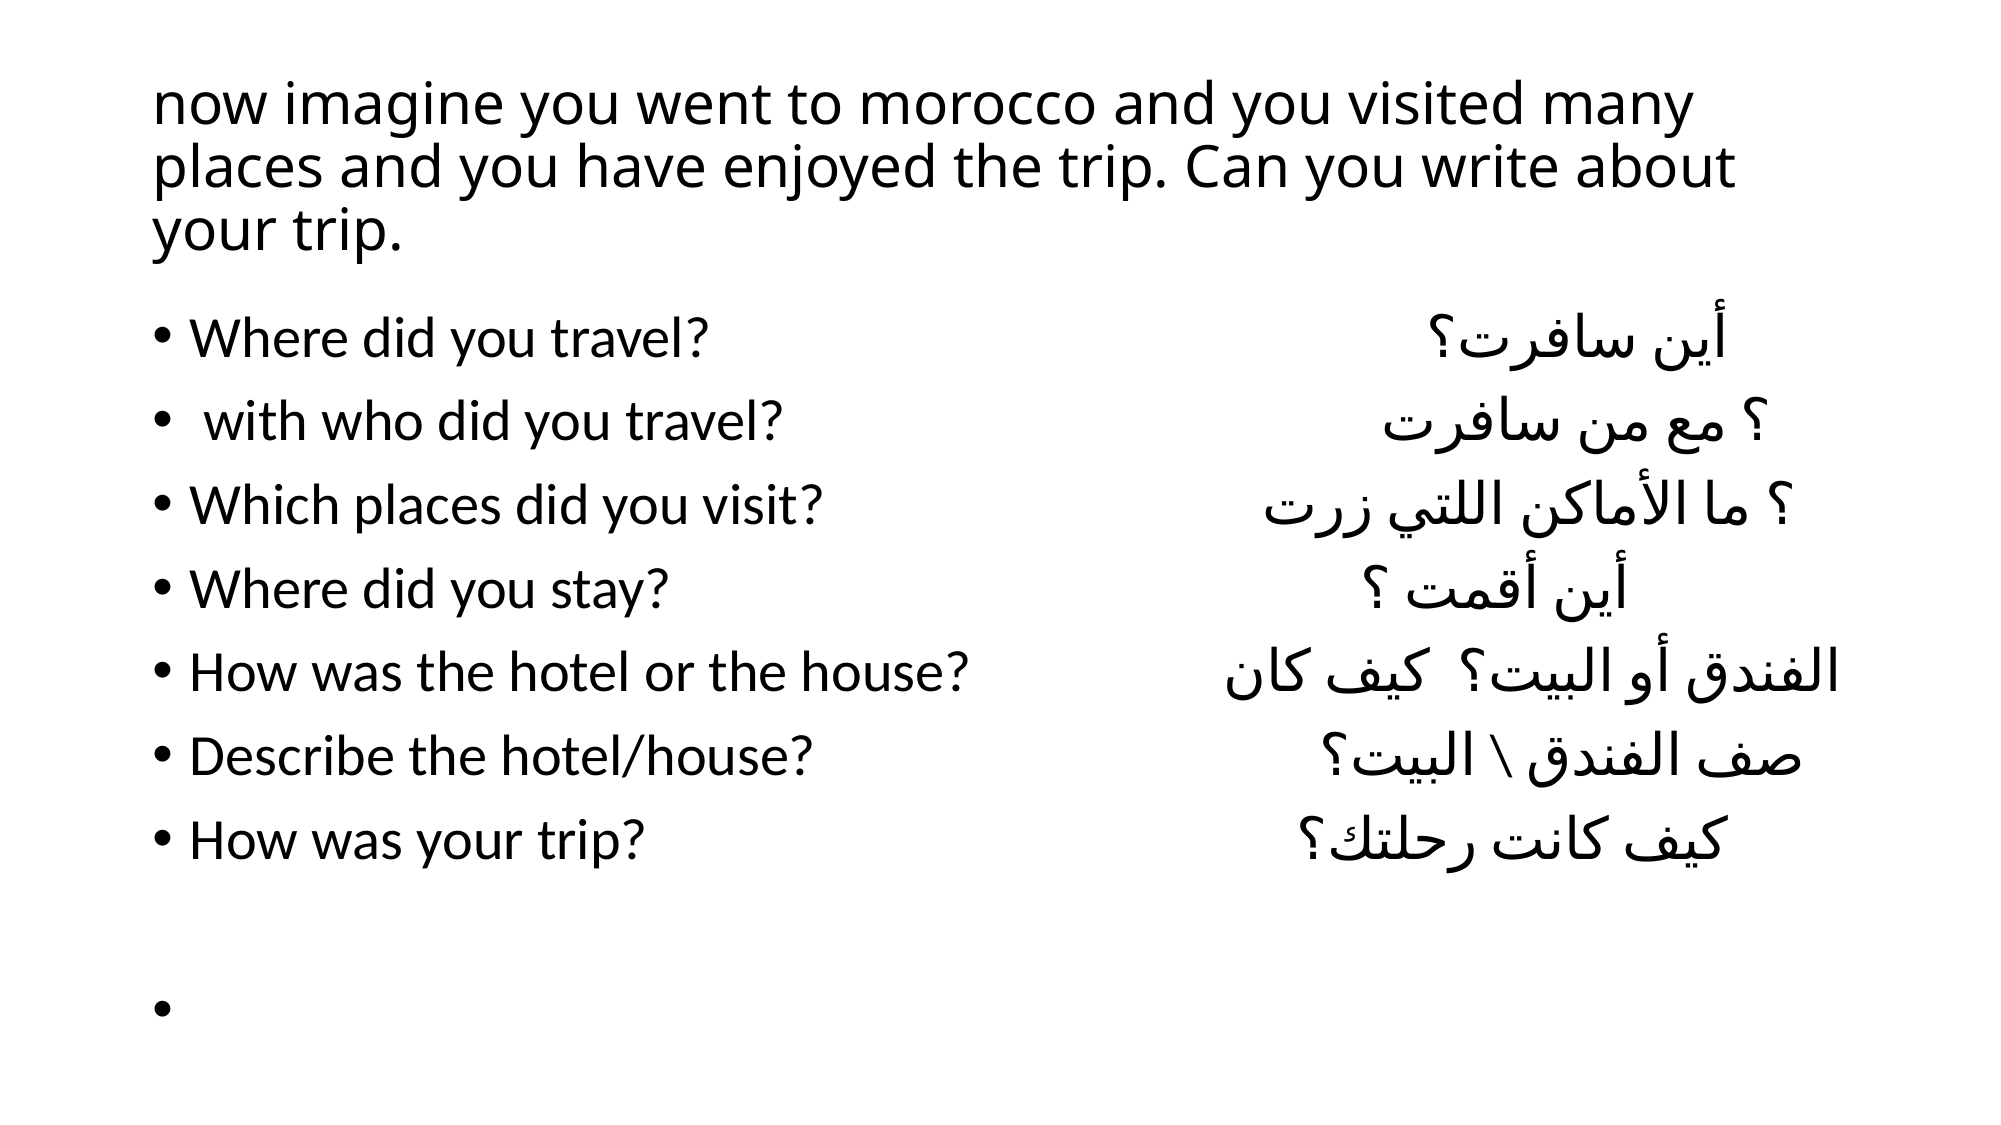

# now imagine you went to morocco and you visited many places and you have enjoyed the trip. Can you write about your trip.
Where did you travel? أين سافرت؟
 with who did you travel? ؟ مع من سافرت
Which places did you visit? ؟ ما الأماكن اللتي زرت
Where did you stay? أين أقمت ؟
How was the hotel or the house? الفندق أو البيت؟ كيف كان
Describe the hotel/house? صف الفندق \ البيت؟
How was your trip? كيف كانت رحلتك؟